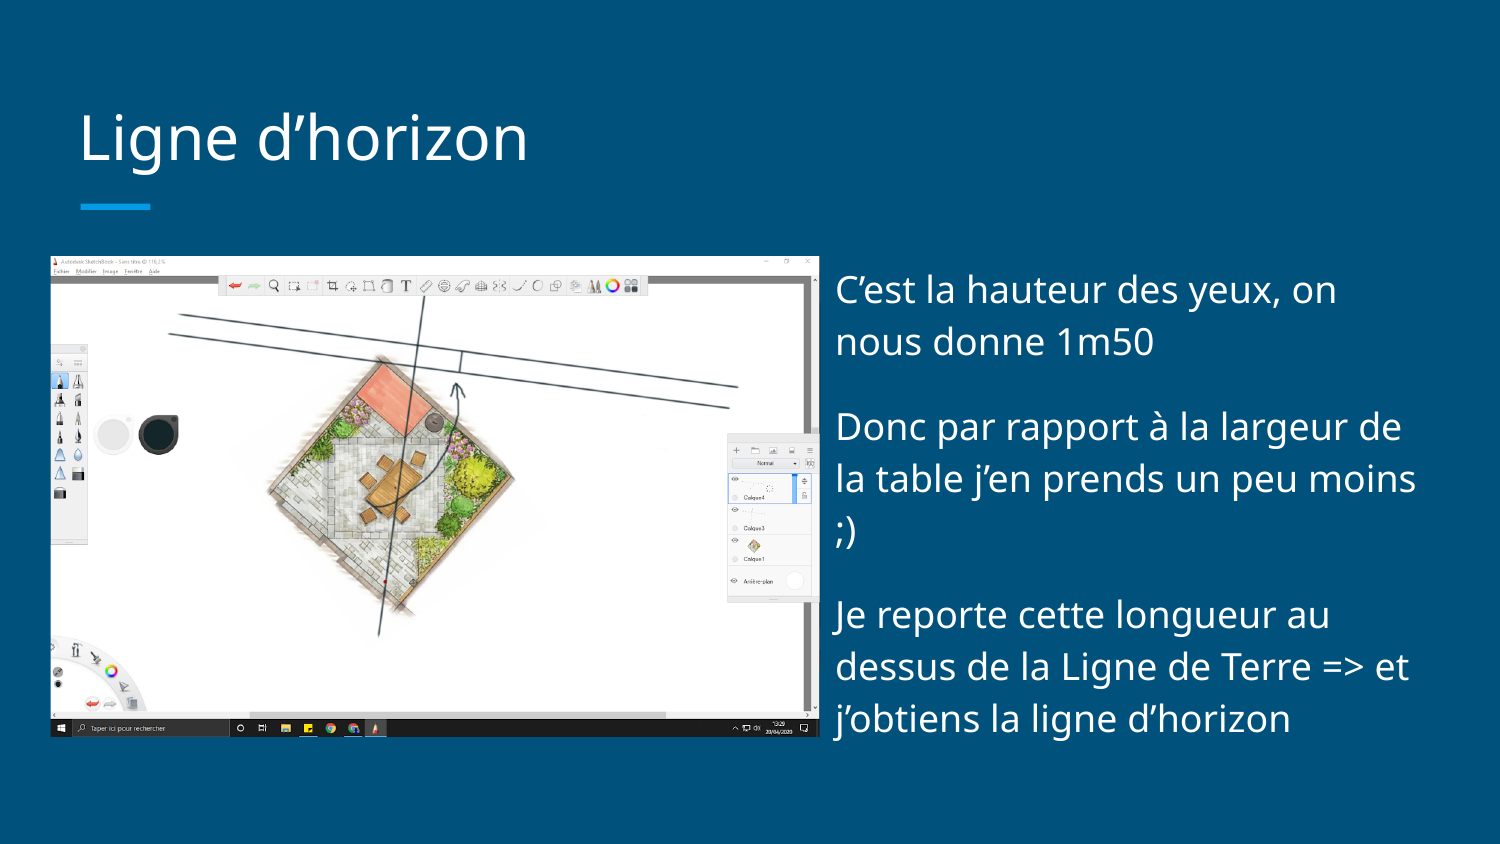

# Ligne d’horizon
C’est la hauteur des yeux, on nous donne 1m50
Donc par rapport à la largeur de la table j’en prends un peu moins ;)
Je reporte cette longueur au dessus de la Ligne de Terre => et j’obtiens la ligne d’horizon